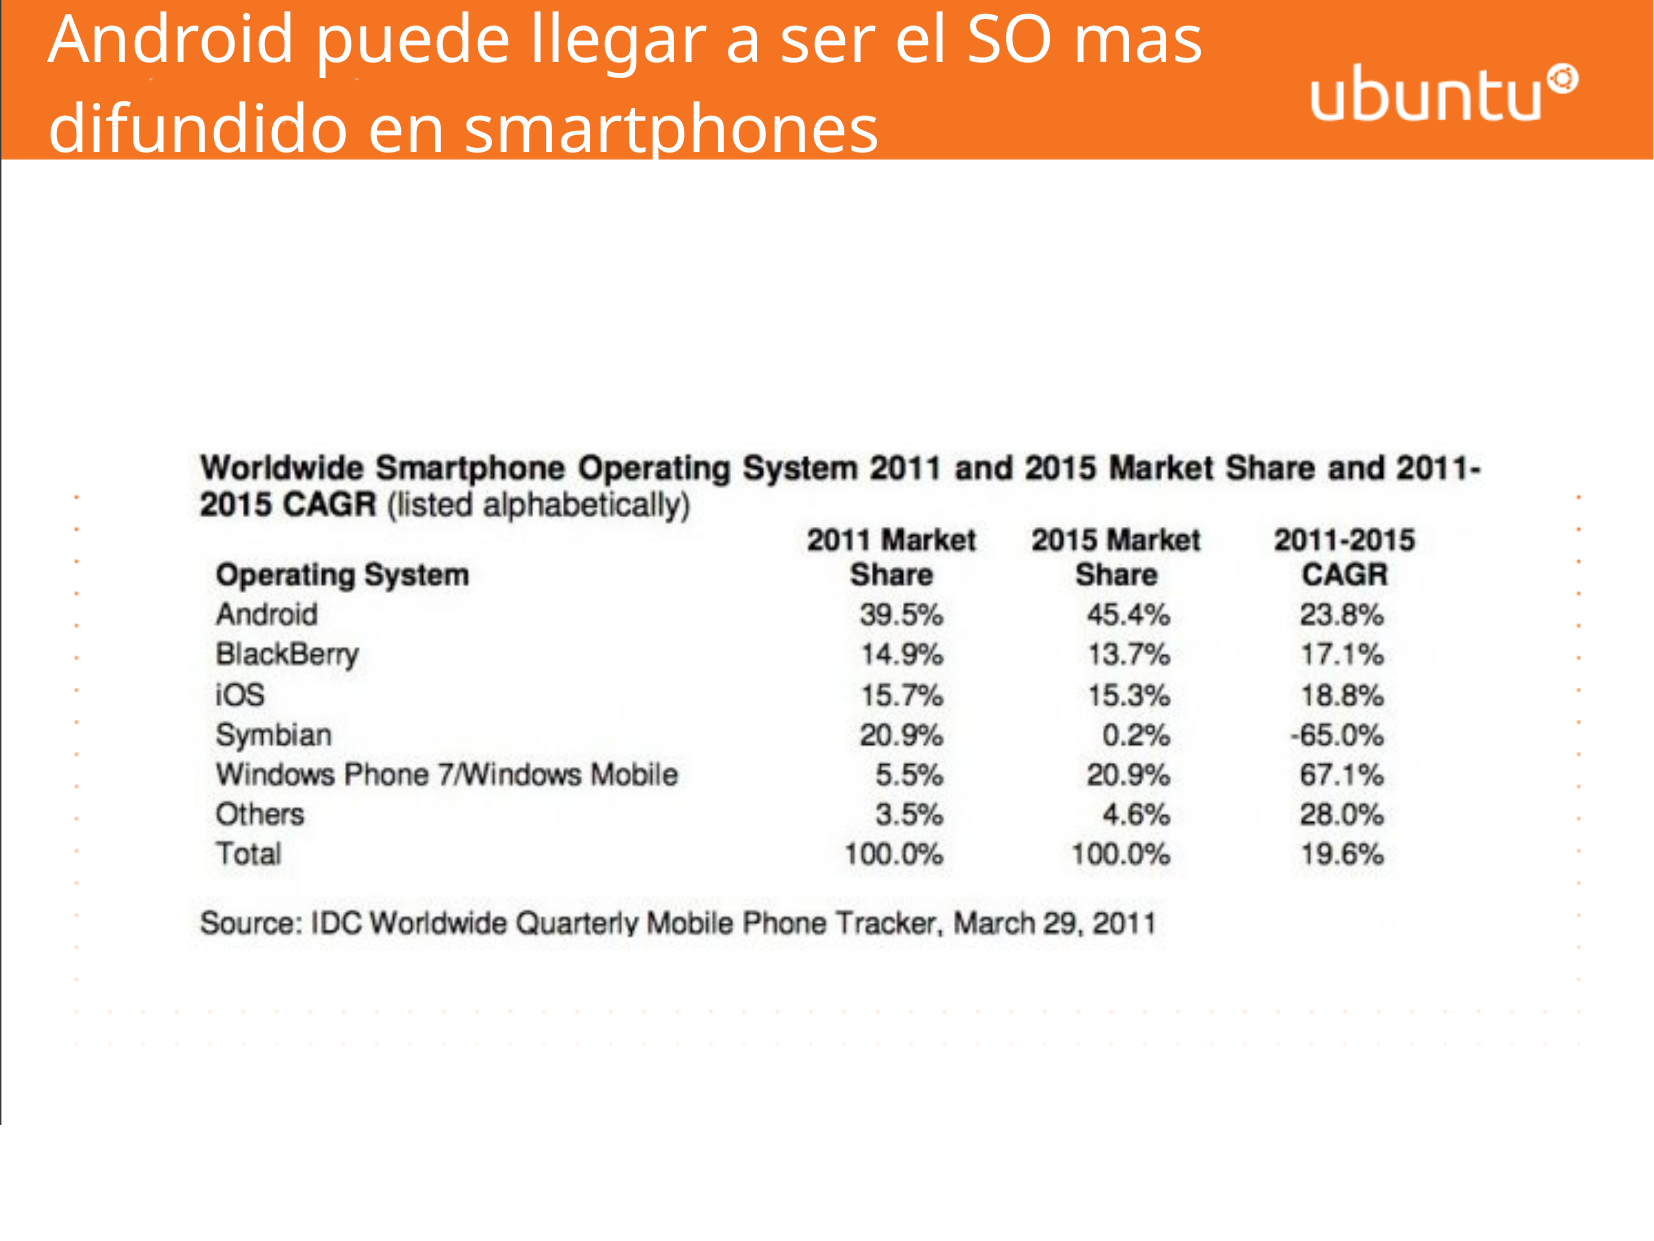

# Android puede llegar a ser el SO mas difundido en smartphones